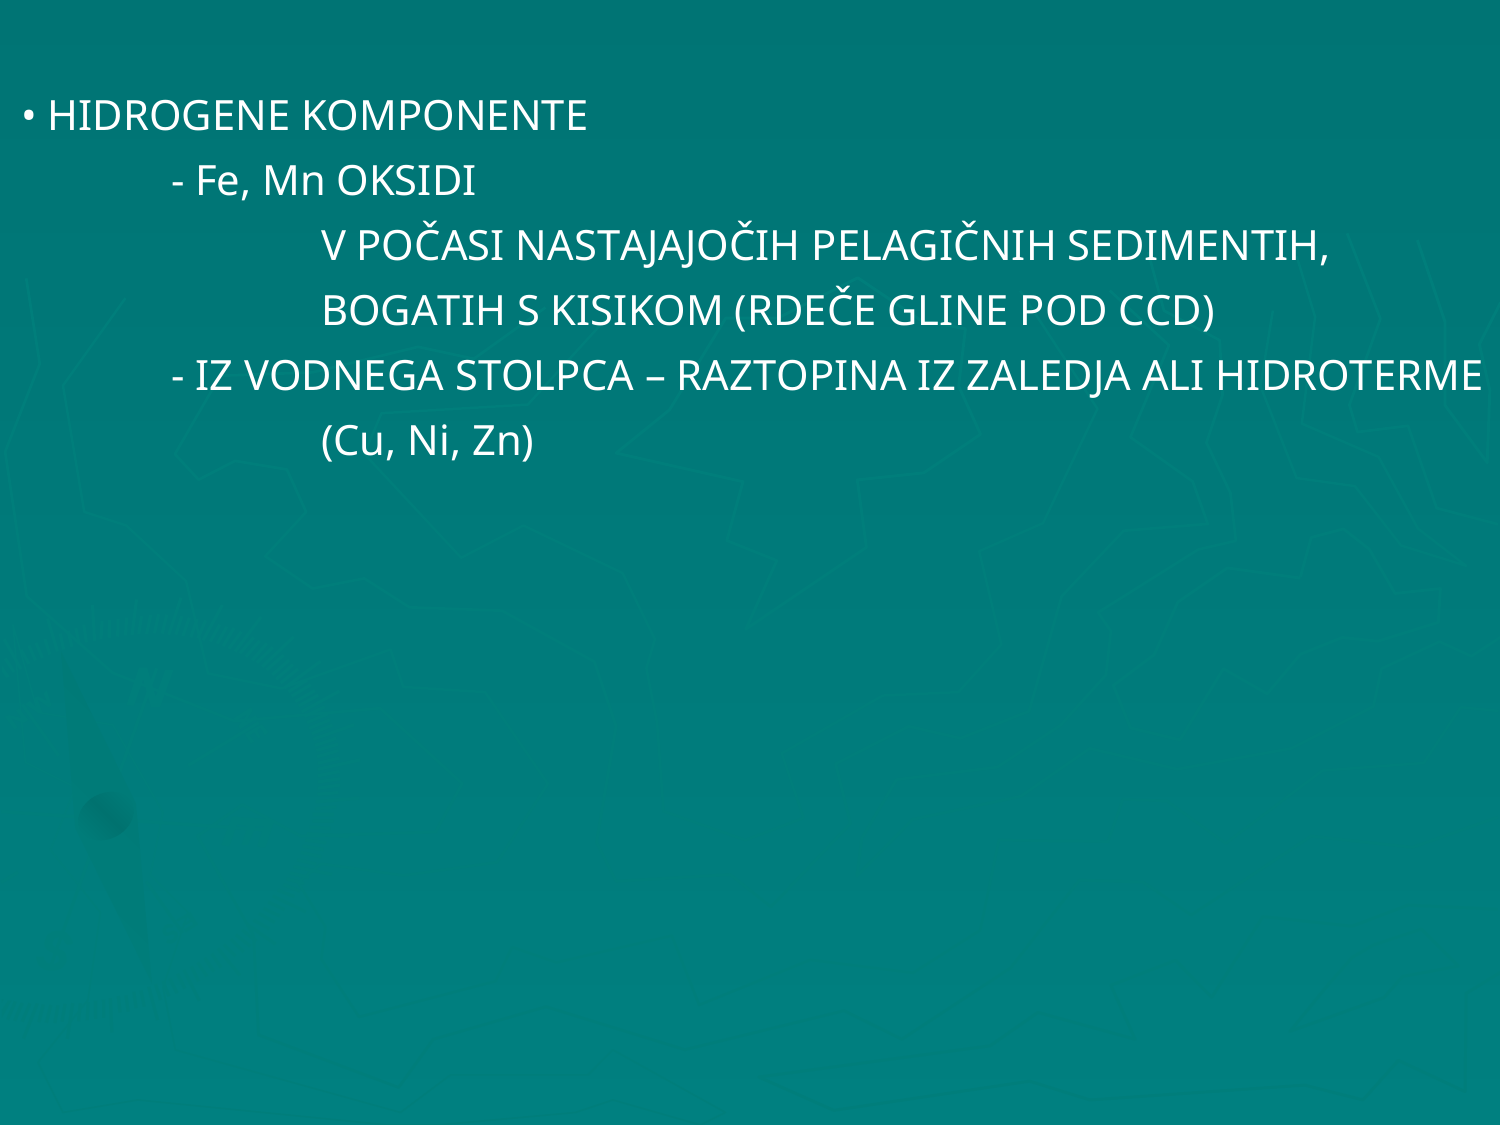

HIDROGENE KOMPONENTE
	- Fe, Mn OKSIDI
		V POČASI NASTAJAJOČIH PELAGIČNIH SEDIMENTIH,
		BOGATIH S KISIKOM (RDEČE GLINE POD CCD)
	- IZ VODNEGA STOLPCA – RAZTOPINA IZ ZALEDJA ALI HIDROTERME
		(Cu, Ni, Zn)